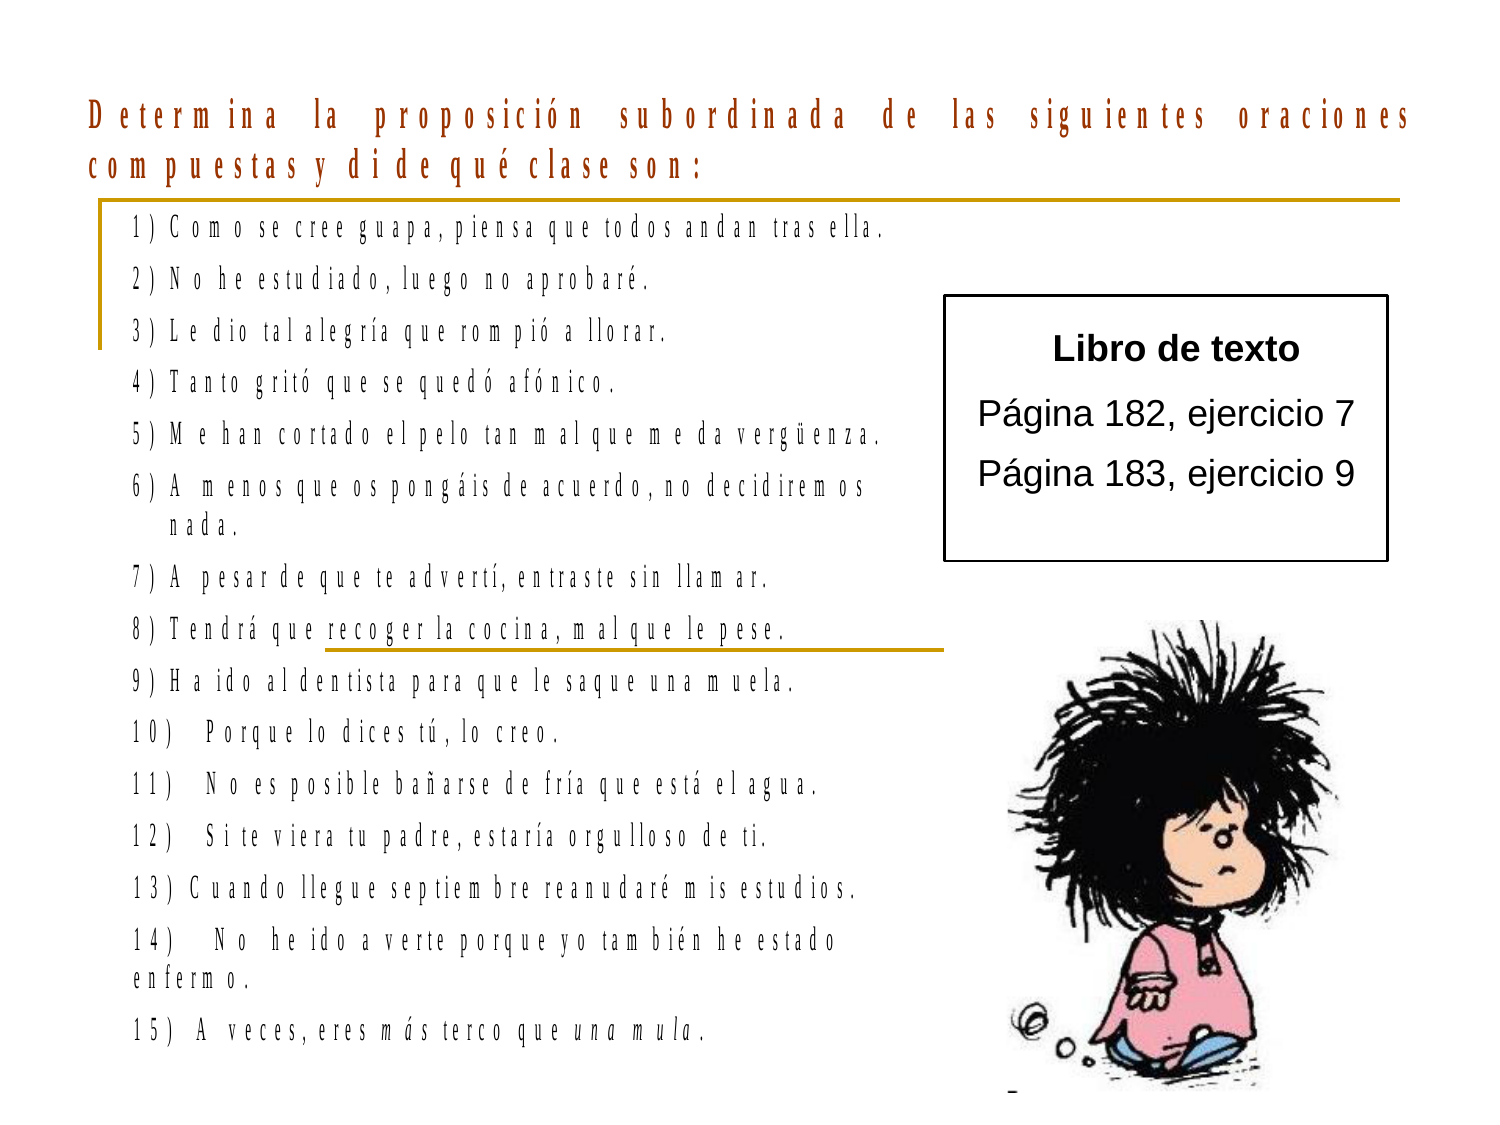

Libro de texto
Página 182, ejercicio 7
Página 183, ejercicio 9